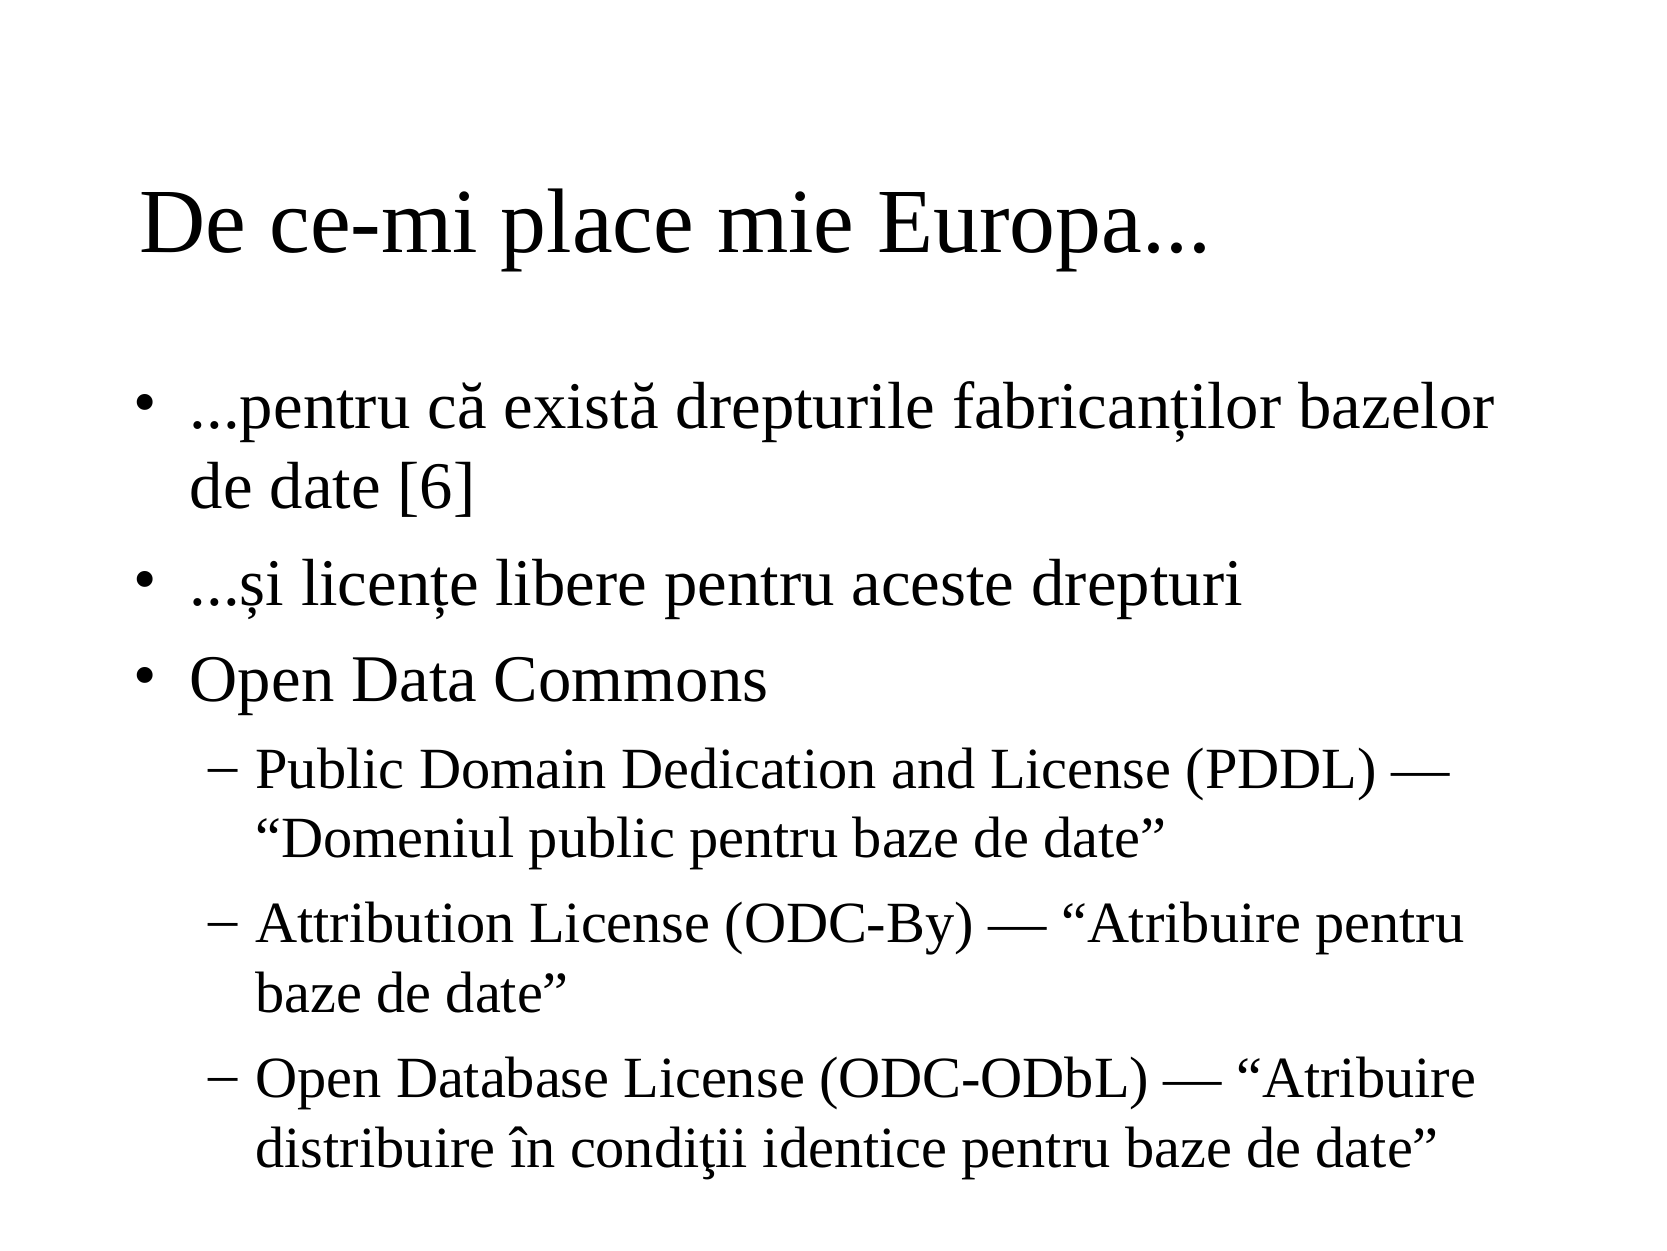

# De ce-mi place mie Europa...
...pentru că există drepturile fabricanților bazelor de date [6]
...și licențe libere pentru aceste drepturi
Open Data Commons
Public Domain Dedication and License (PDDL) — “Domeniul public pentru baze de date”
Attribution License (ODC-By) — “Atribuire pentru baze de date”
Open Database License (ODC-ODbL) — “Atribuire distribuire în condiţii identice pentru baze de date”